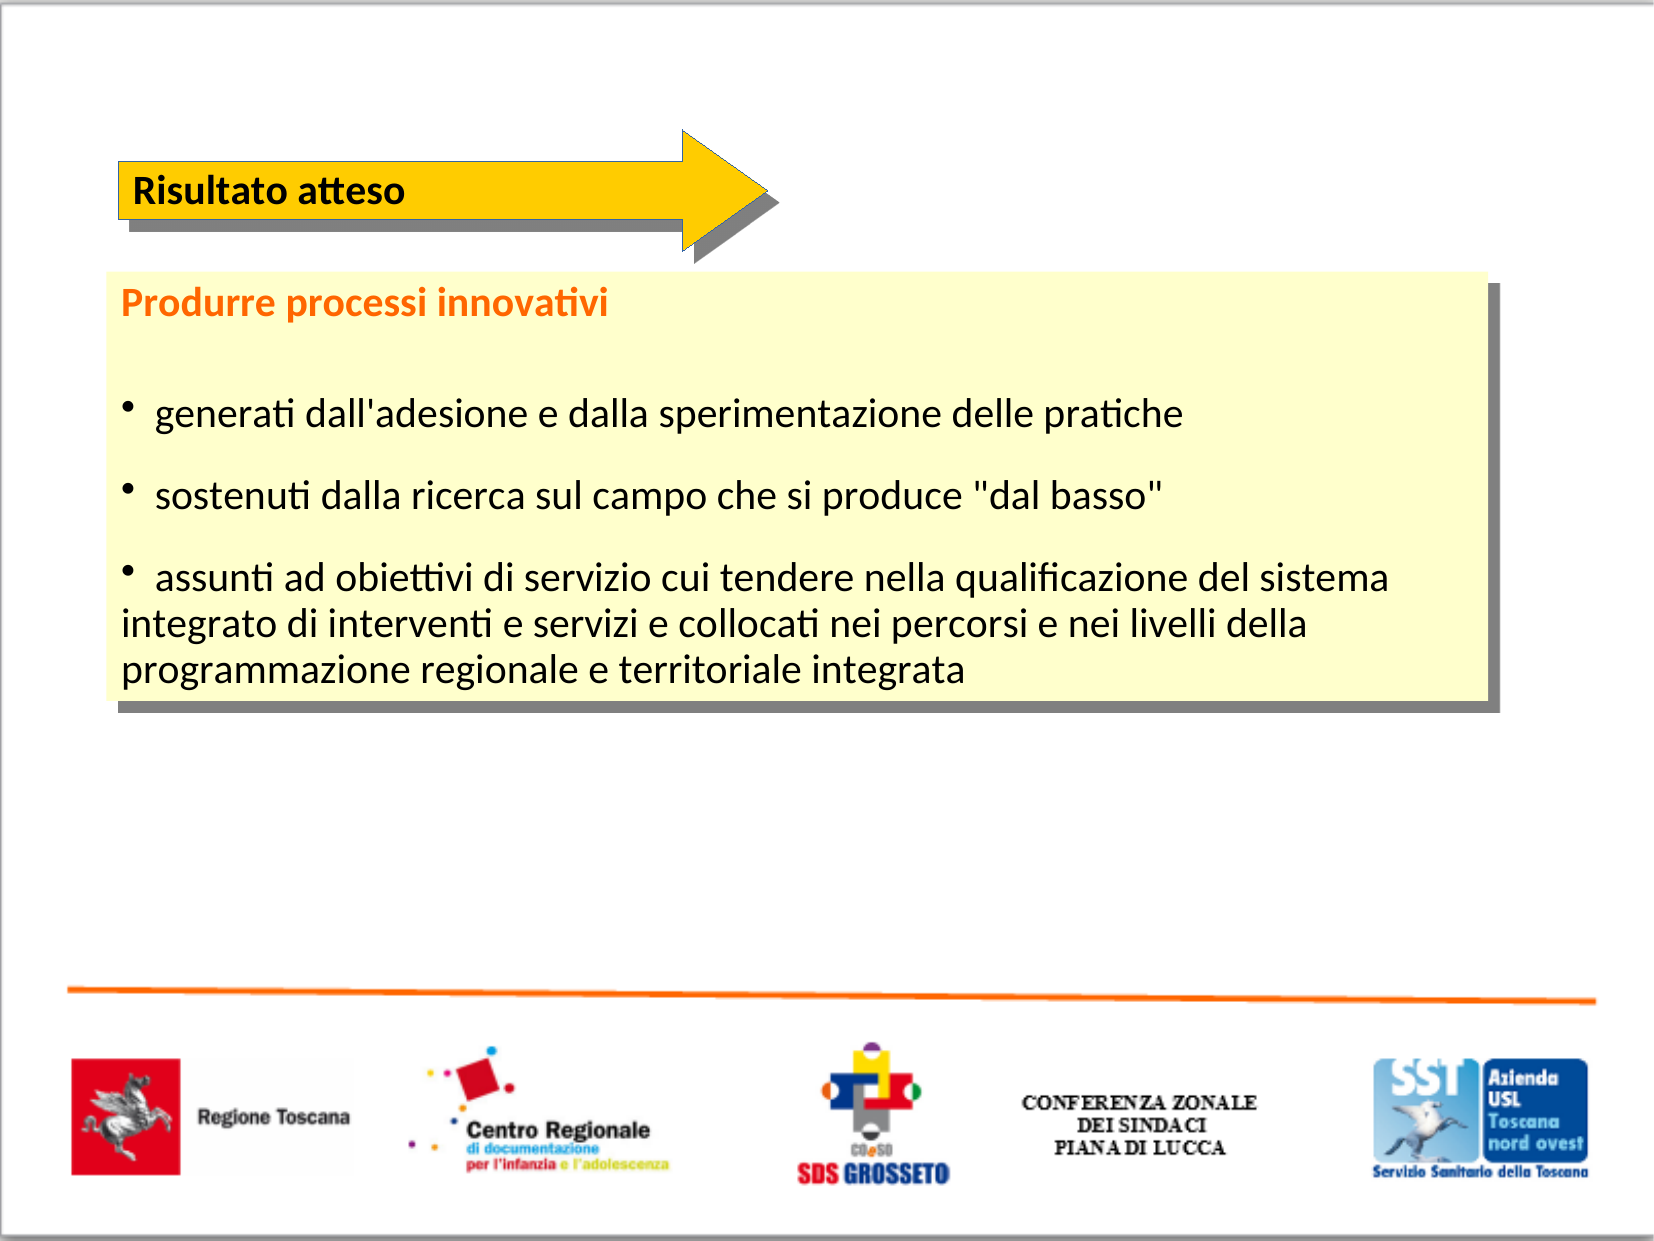

Risultato atteso
Produrre processi innovativi
 generati dall'adesione e dalla sperimentazione delle pratiche
 sostenuti dalla ricerca sul campo che si produce "dal basso"
 assunti ad obiettivi di servizio cui tendere nella qualificazione del sistema integrato di interventi e servizi e collocati nei percorsi e nei livelli della programmazione regionale e territoriale integrata